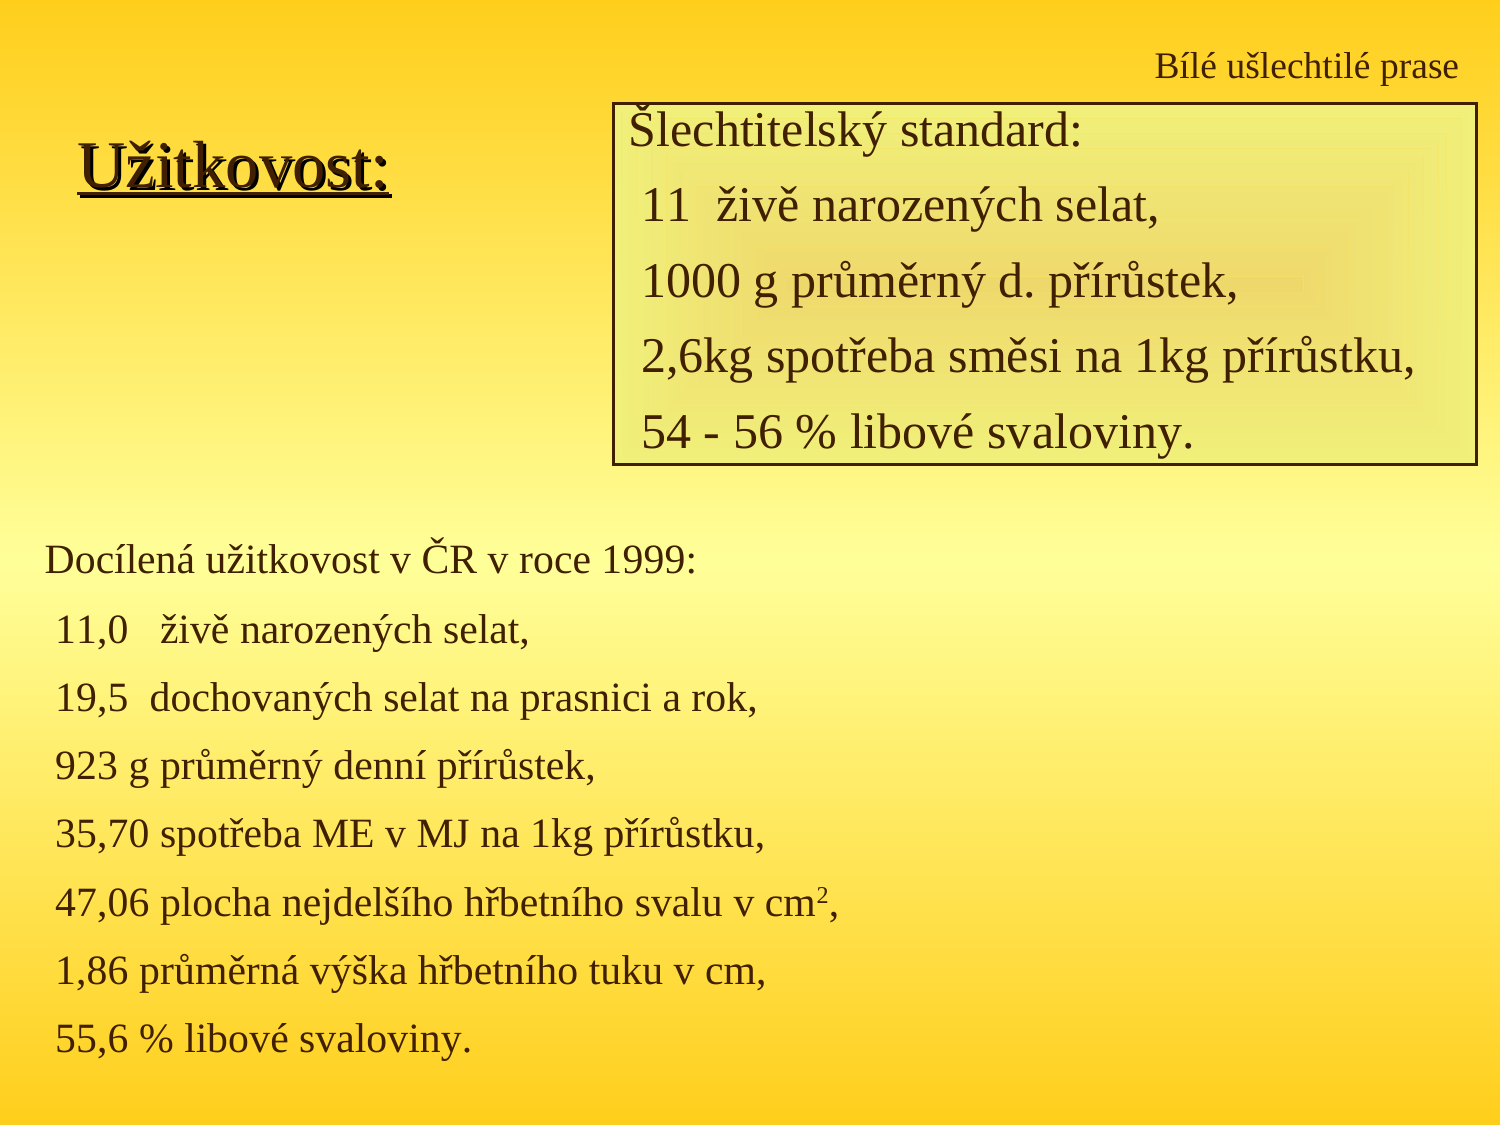

Bílé ušlechtilé prase
Užitkovost:
Šlechtitelský standard:
 11 živě narozených selat,
 1000 g průměrný d. přírůstek,
 2,6kg spotřeba směsi na 1kg přírůstku,
 54 - 56 % libové svaloviny.
Docílená užitkovost v ČR v roce 1999:
 11,0 živě narozených selat,
 19,5 dochovaných selat na prasnici a rok,
 923 g průměrný denní přírůstek,
 35,70 spotřeba ME v MJ na 1kg přírůstku,
 47,06 plocha nejdelšího hřbetního svalu v cm2,
 1,86 průměrná výška hřbetního tuku v cm,
 55,6 % libové svaloviny.